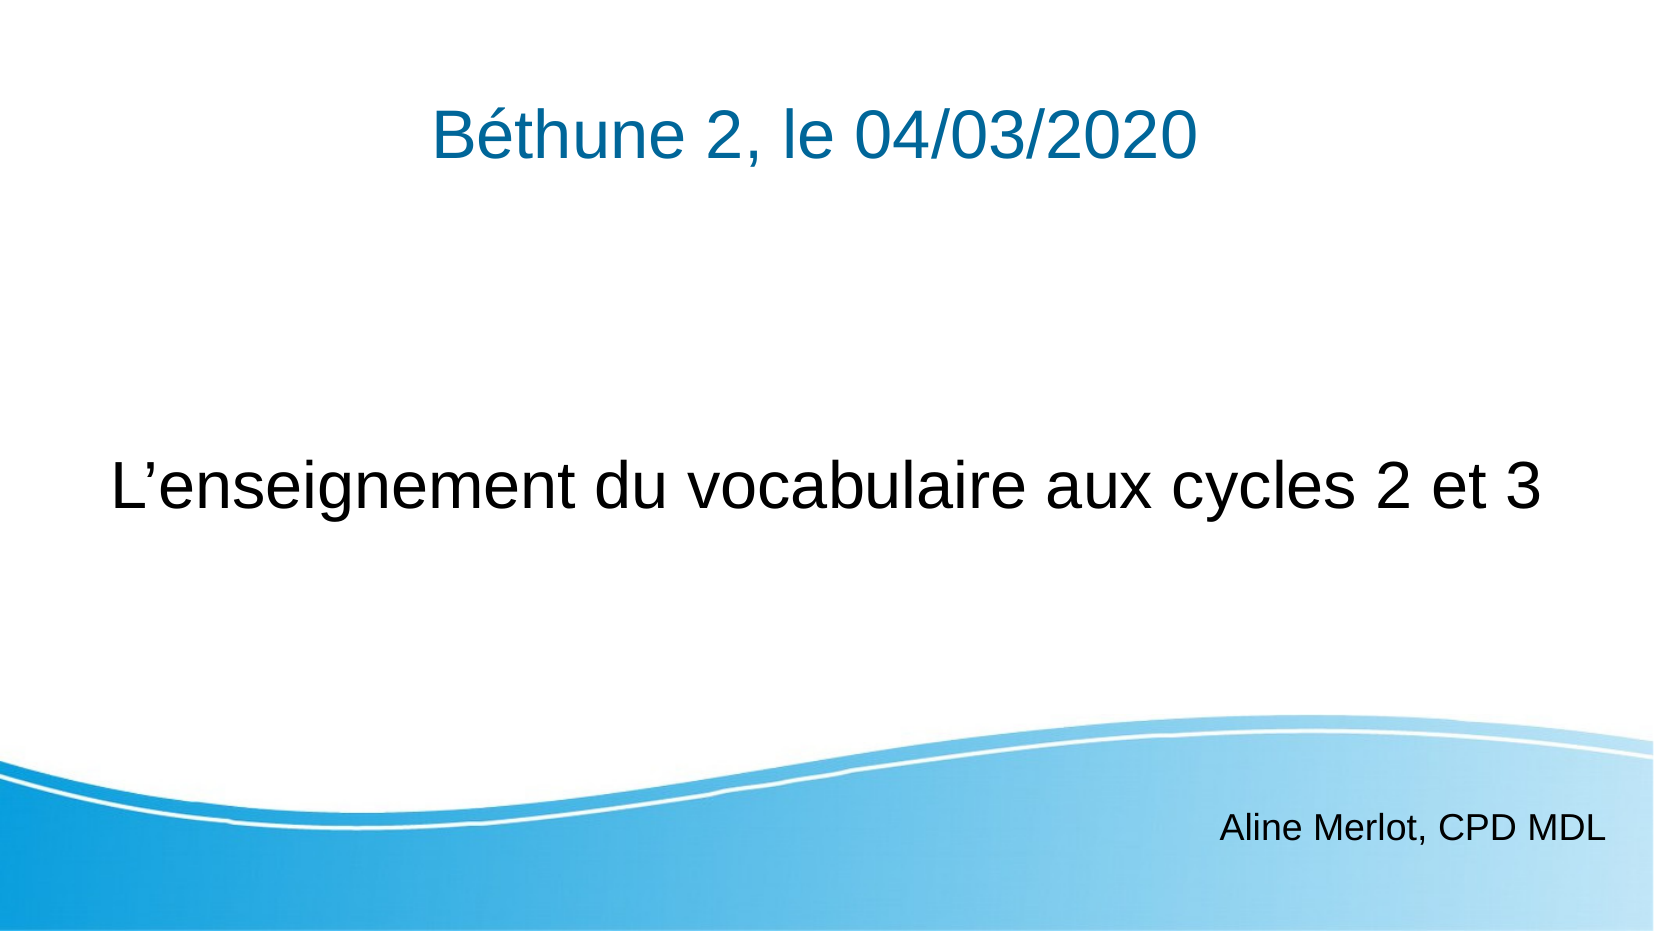

# Béthune 2, le 04/03/2020
L’enseignement du vocabulaire aux cycles 2 et 3
Aline Merlot, CPD MDL